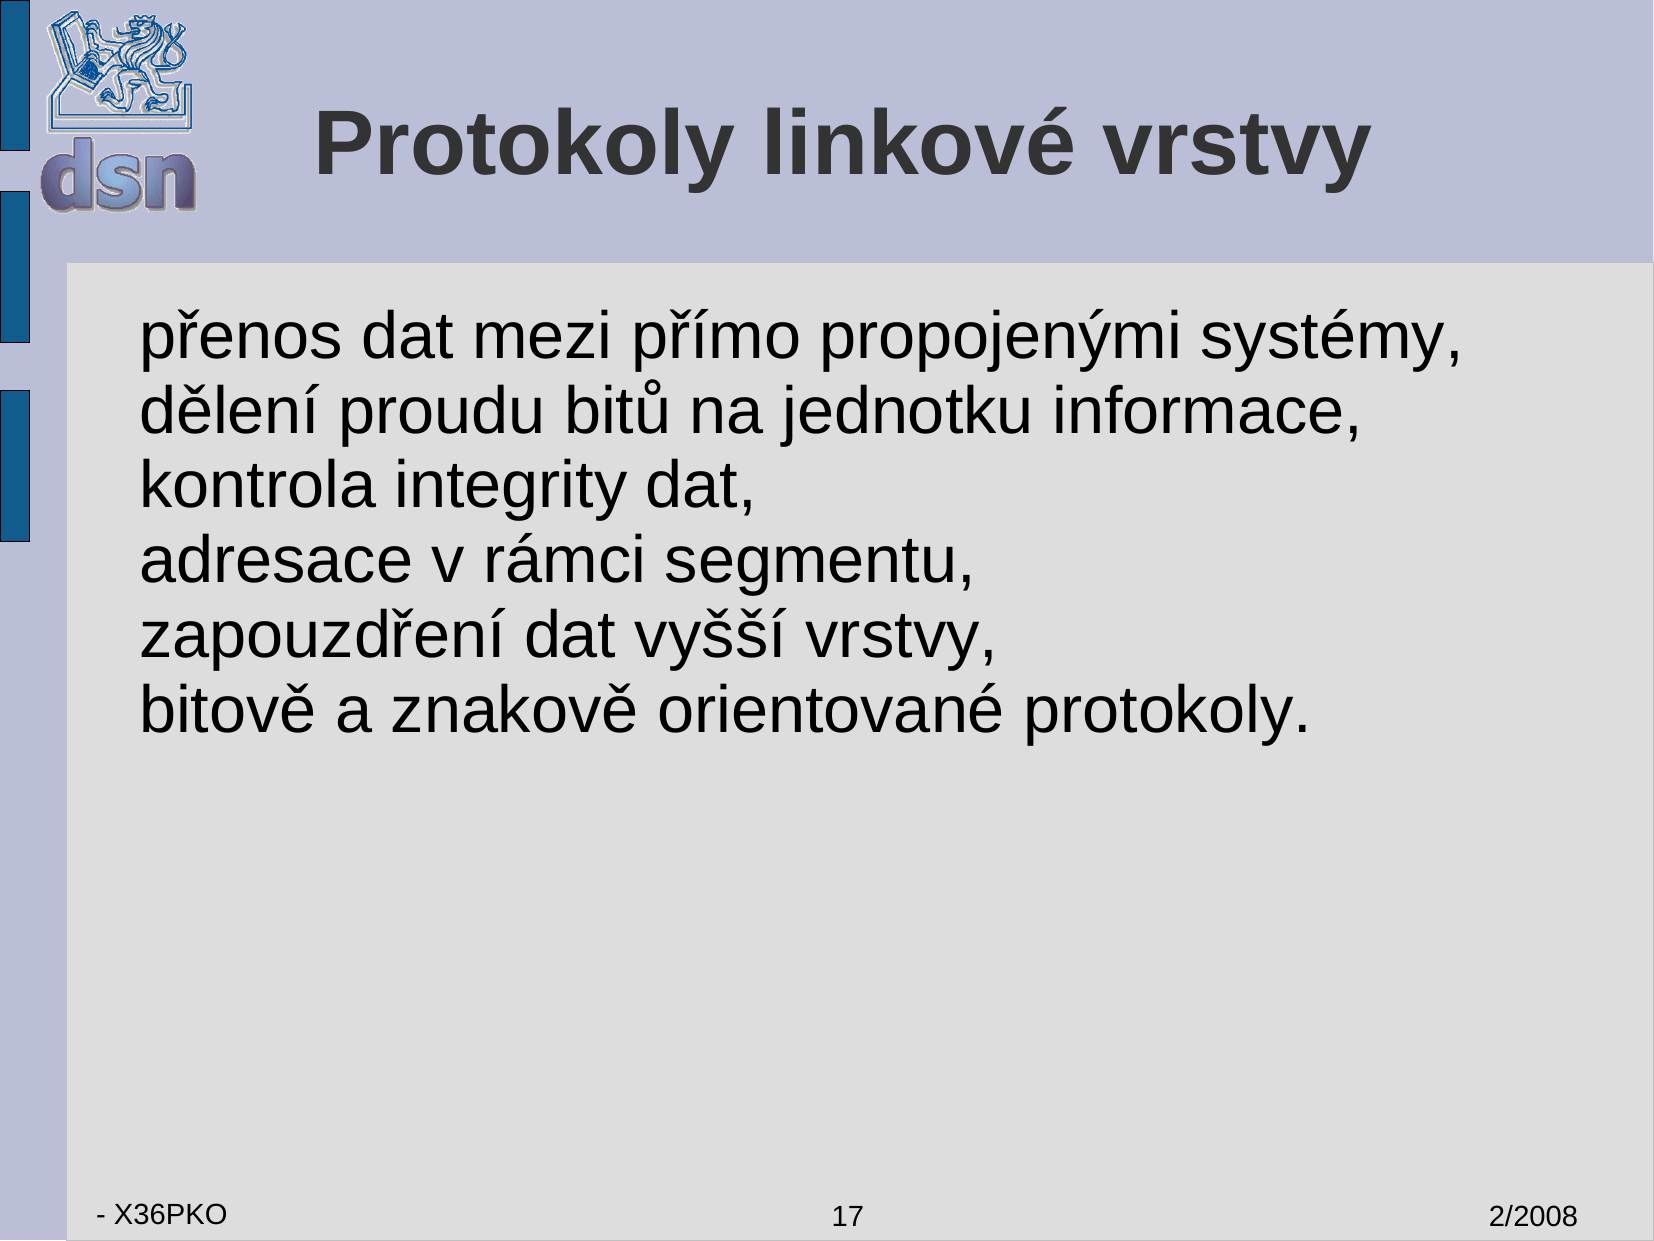

# Protokoly linkové vrstvy
přenos dat mezi přímo propojenými systémy,
dělení proudu bitů na jednotku informace,
kontrola integrity dat,
adresace v rámci segmentu,
zapouzdření dat vyšší vrstvy,
bitově a znakově orientované protokoly.